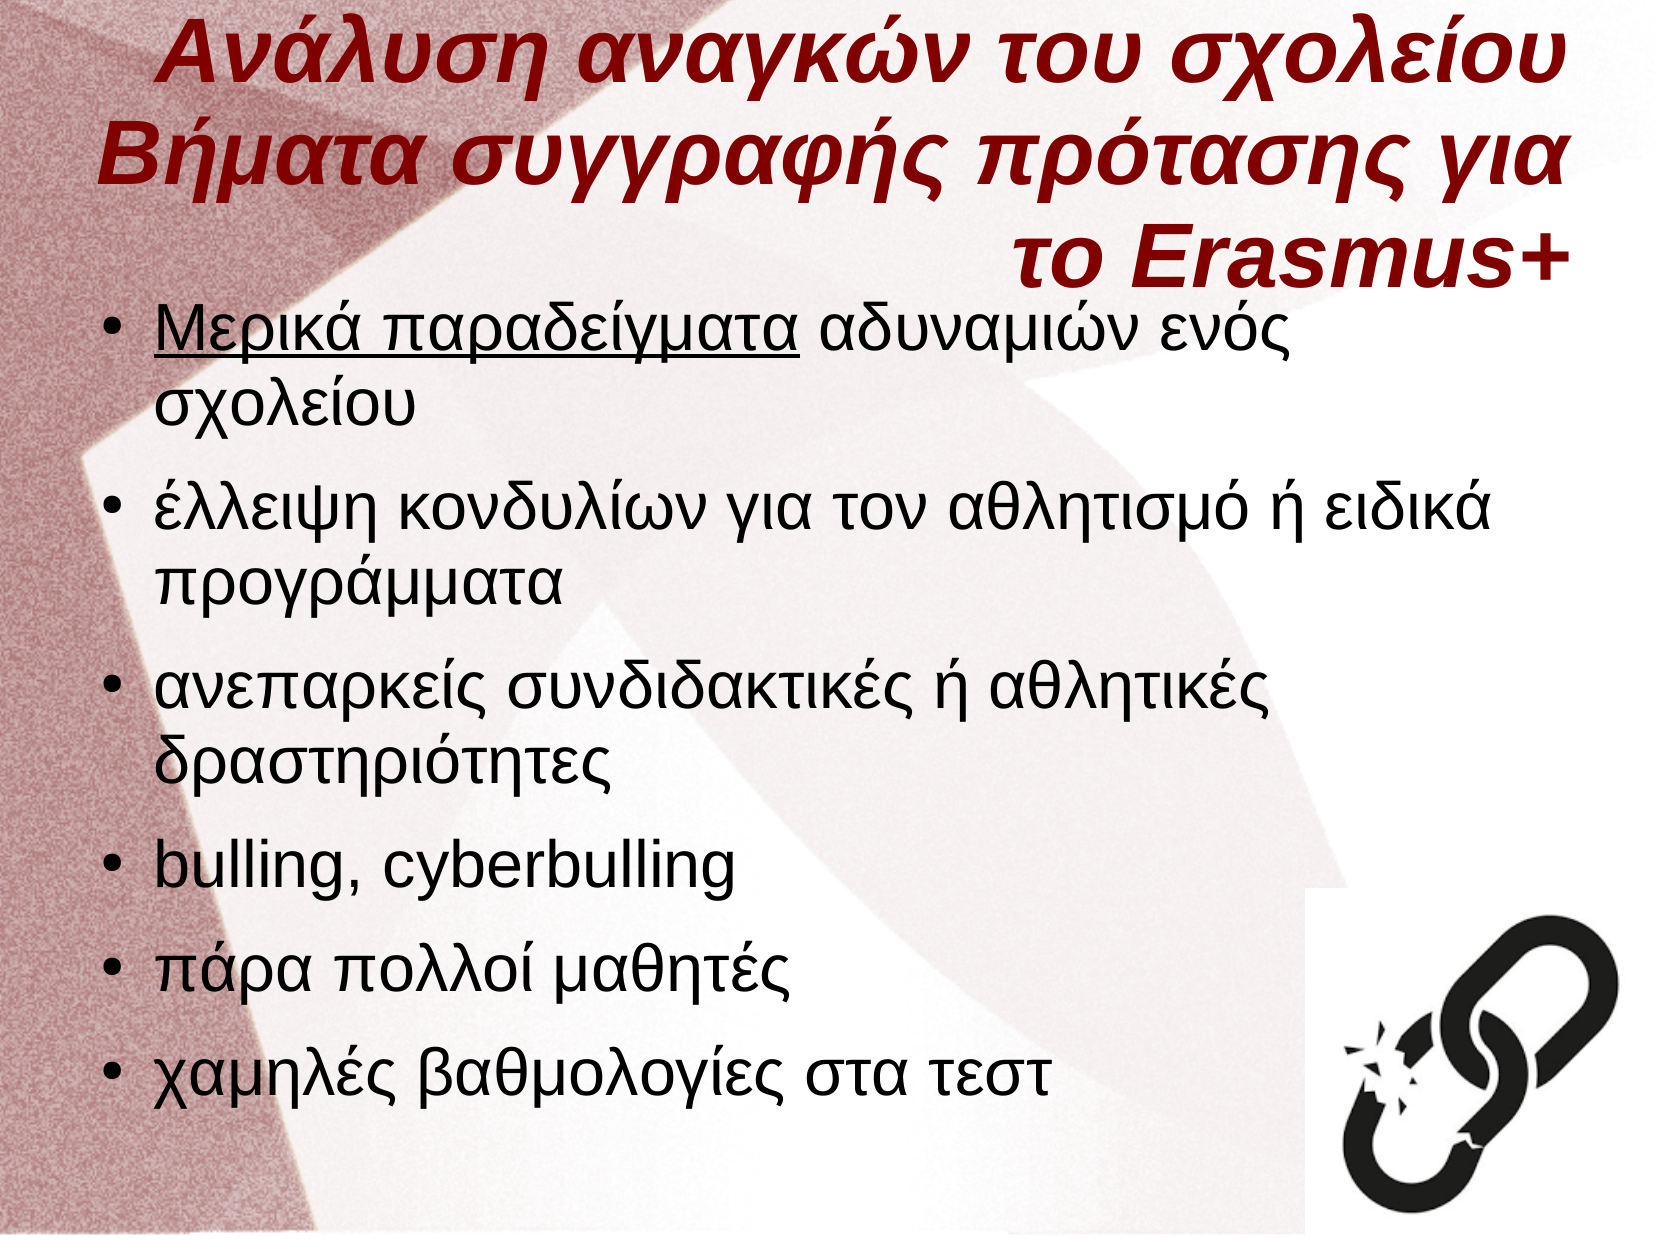

Ανάλυση αναγκών του σχολείου
Βήματα συγγραφής πρότασης για το Erasmus+
# Μερικά παραδείγματα αδυναμιών ενός σχολείου
έλλειψη κονδυλίων για τον αθλητισμό ή ειδικά προγράμματα
ανεπαρκείς συνδιδακτικές ή αθλητικές δραστηριότητες
bulling, cyberbulling
πάρα πολλοί μαθητές
χαμηλές βαθμολογίες στα τεστ